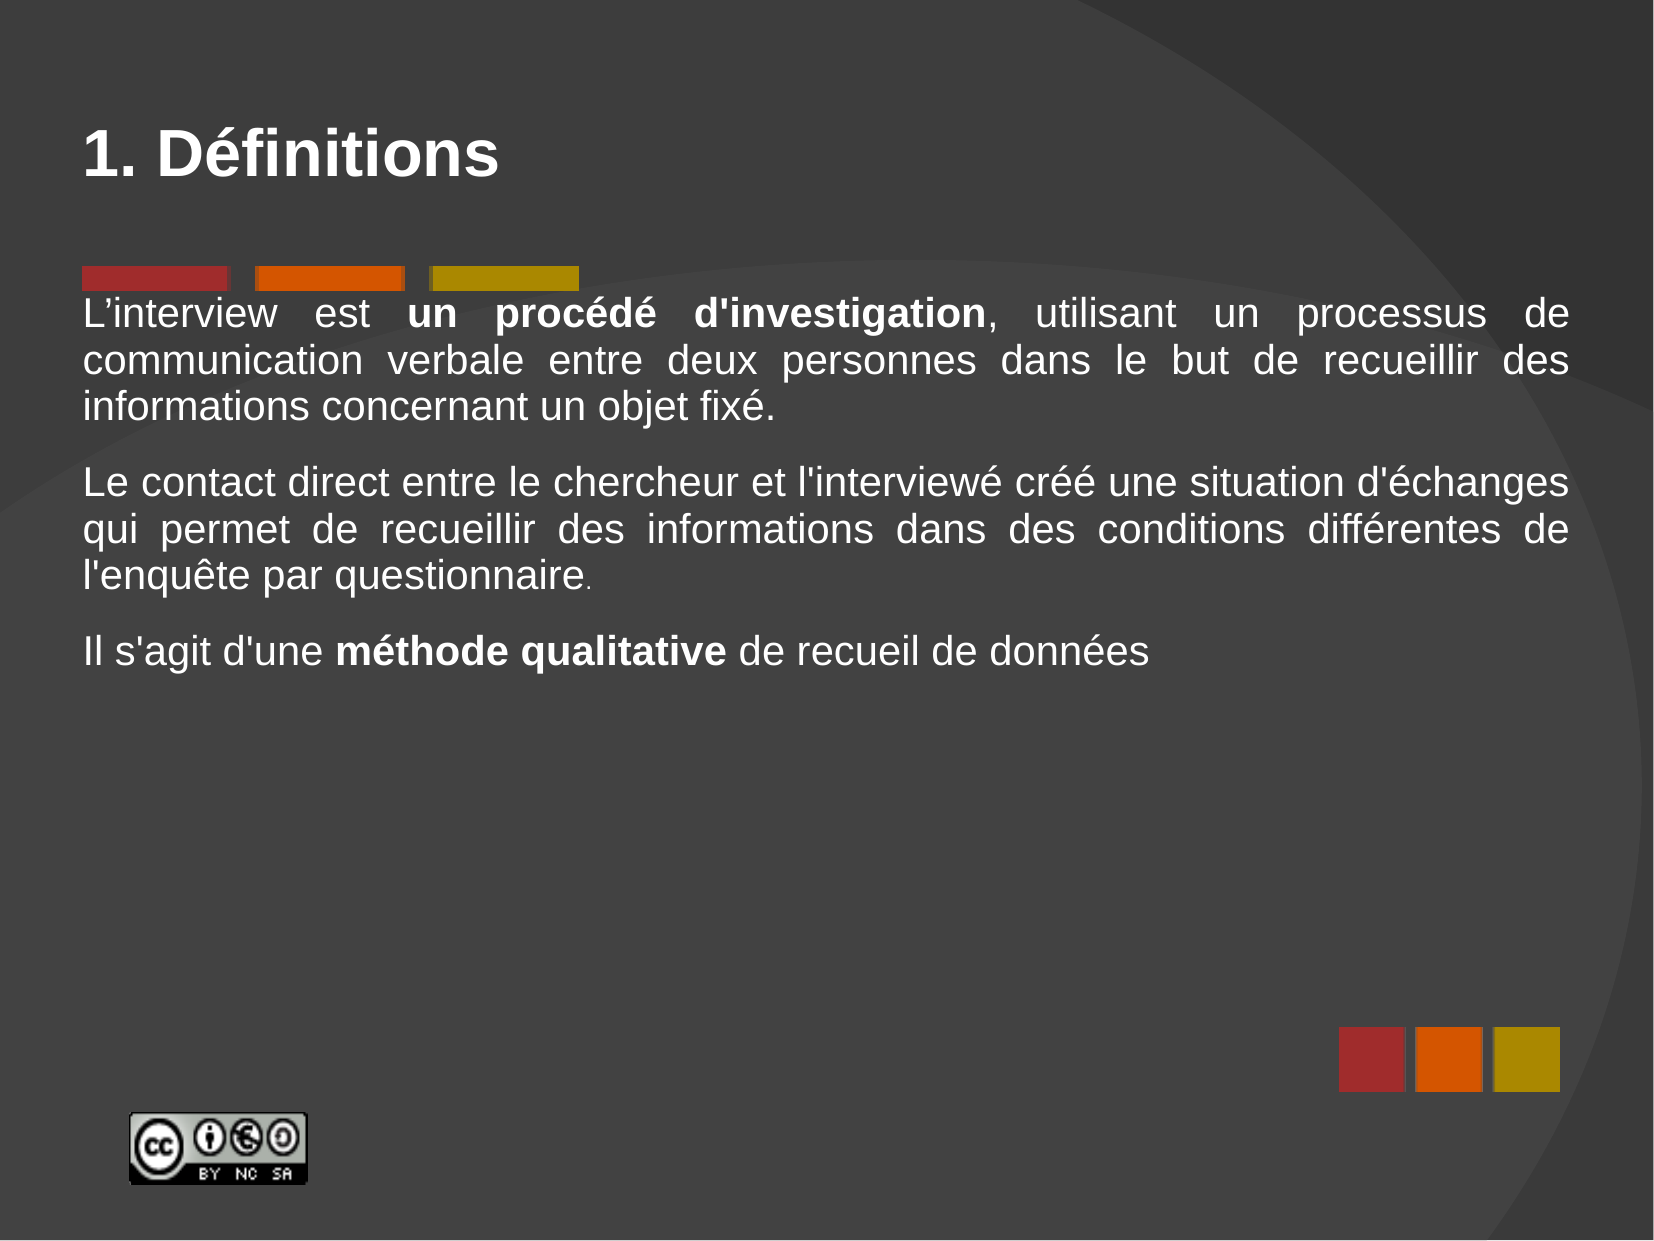

# 1. Définitions
L’interview est un procédé d'investigation, utilisant un processus de communication verbale entre deux personnes dans le but de recueillir des informations concernant un objet fixé.
Le contact direct entre le chercheur et l'interviewé créé une situation d'échanges qui permet de recueillir des informations dans des conditions différentes de l'enquête par questionnaire.
Il s'agit d'une méthode qualitative de recueil de données